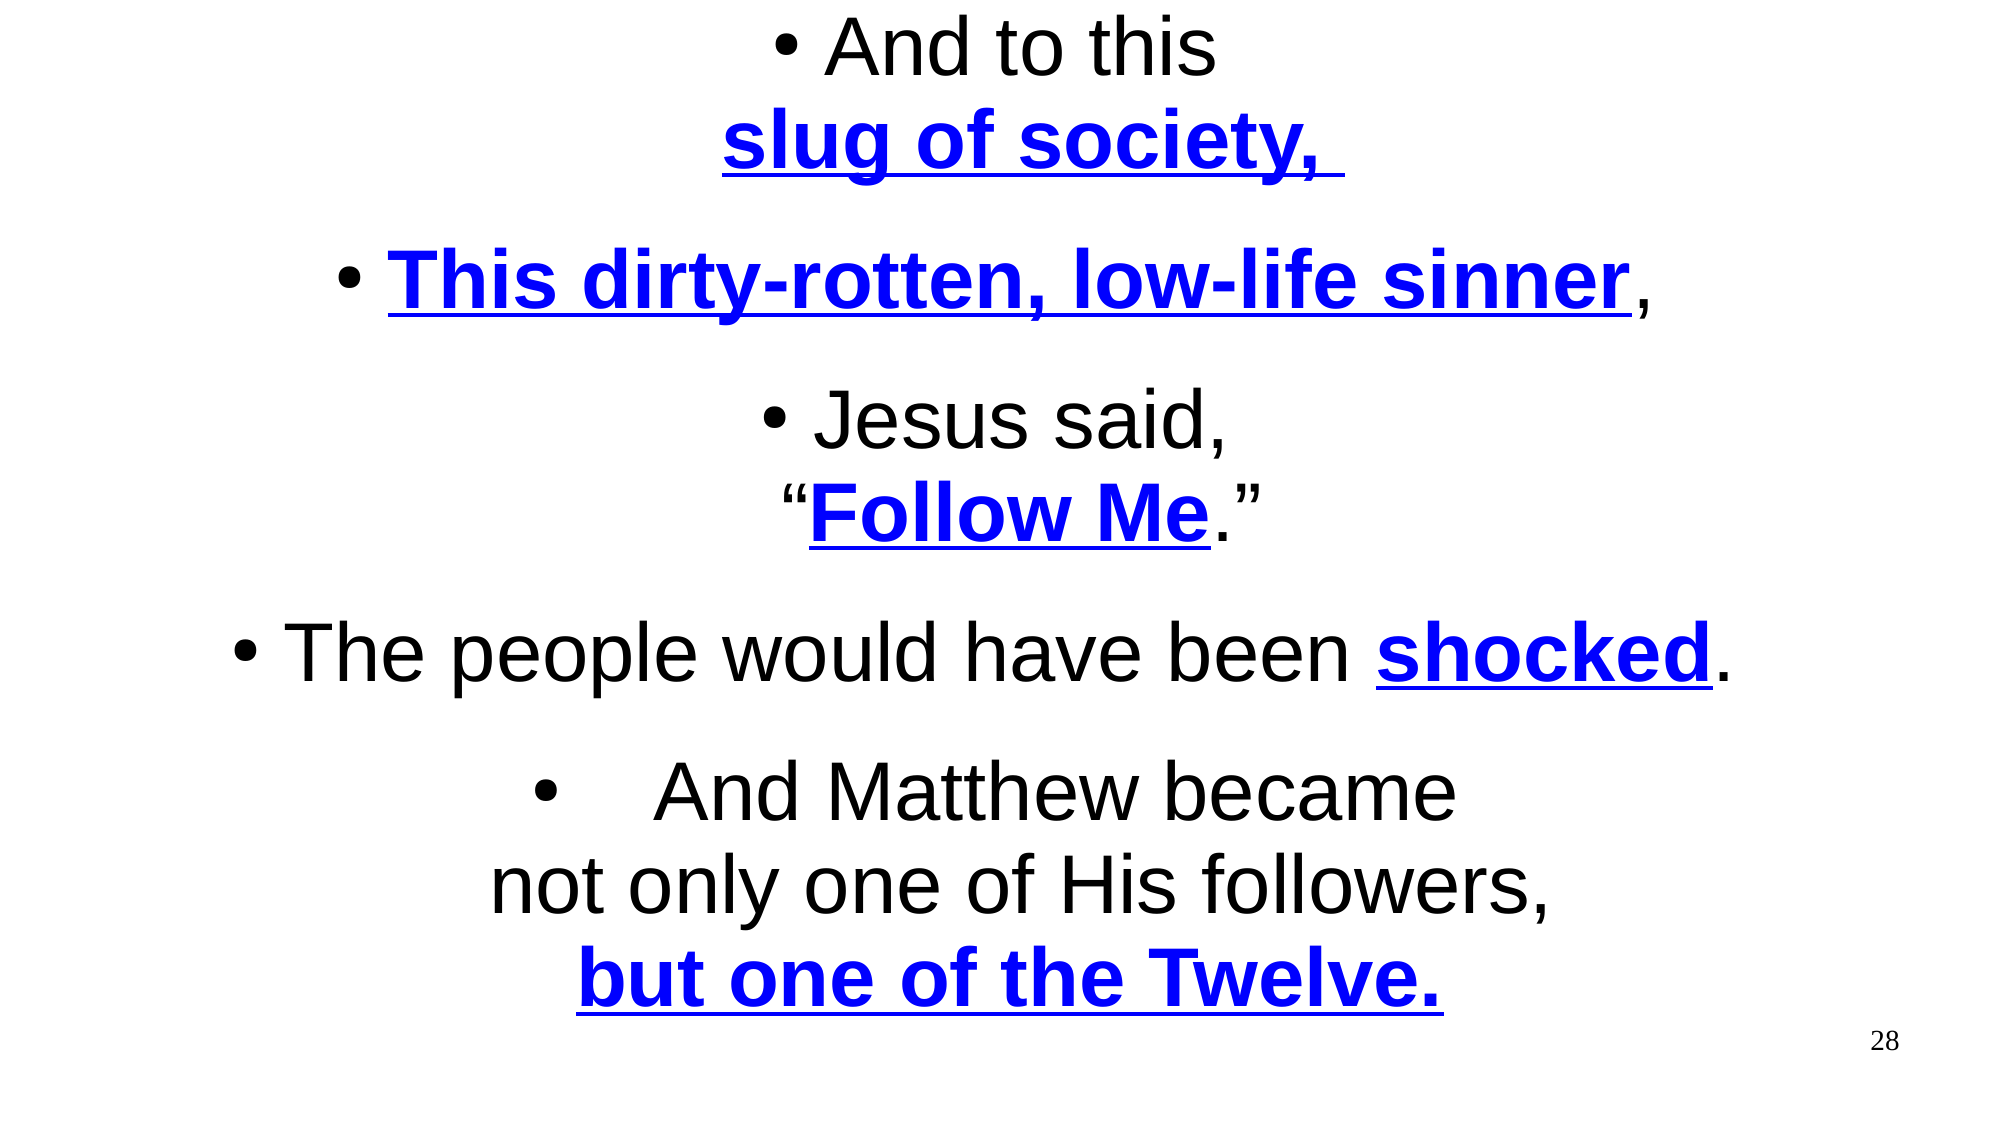

# And to this slug of society,
This dirty-rotten, low-life sinner,
Jesus said,
“Follow Me.”
The people would have been shocked.
 And Matthew became
not only one of His followers,
but one of the Twelve.
28